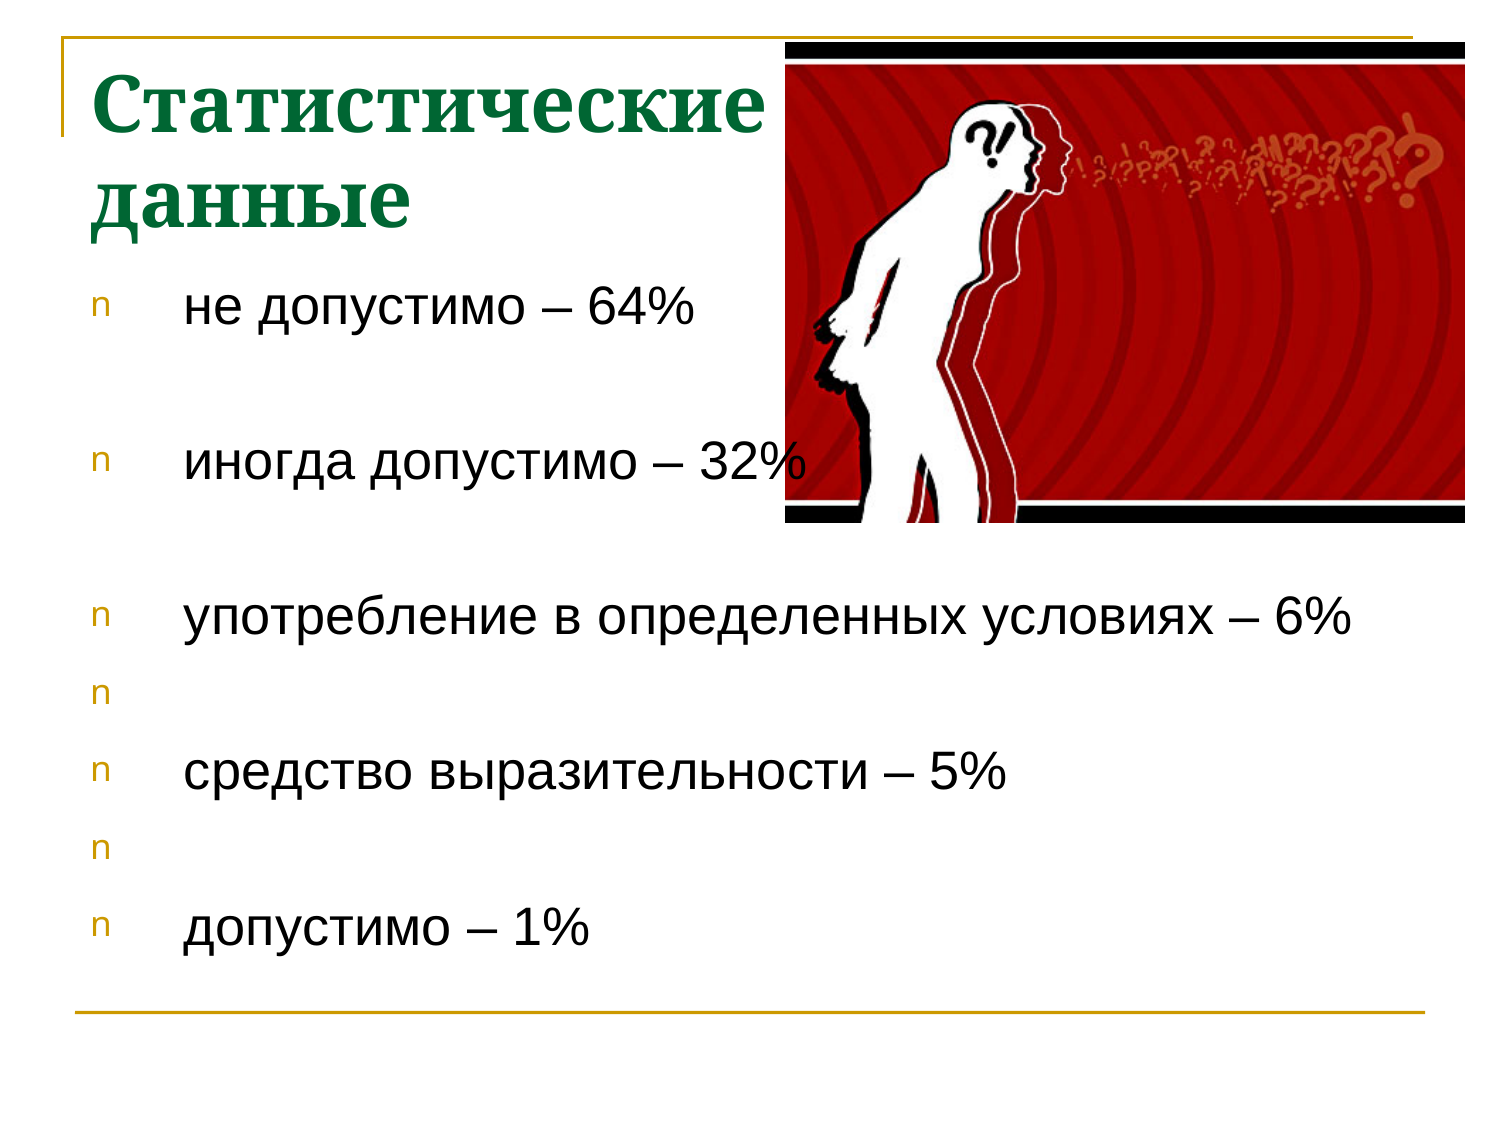

# Статистические данные
не допустимо – 64%
иногда допустимо – 32%
употребление в определенных условиях – 6%
средство выразительности – 5%
допустимо – 1%